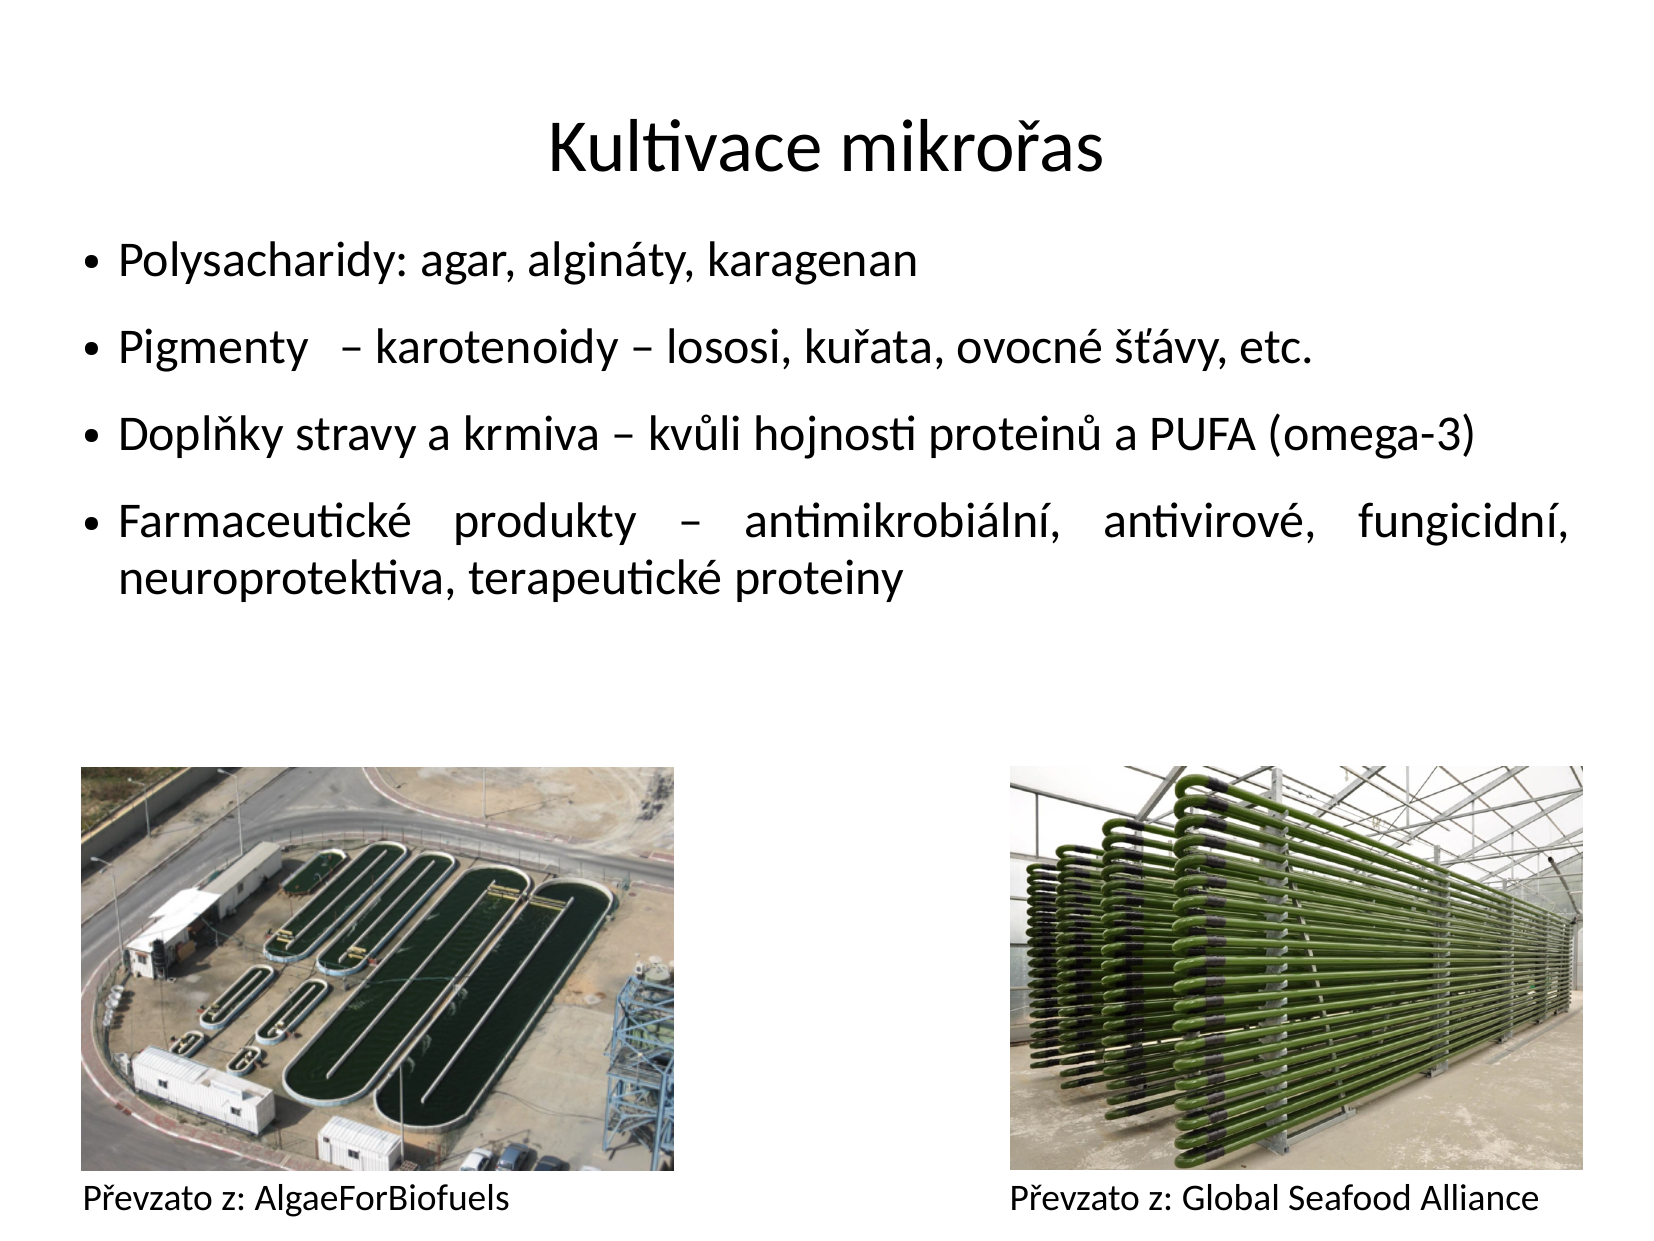

# Kultivace mikrořas
Polysacharidy: agar, algináty, karagenan
Pigmenty 	– karotenoidy – lososi, kuřata, ovocné šťávy, etc.
Doplňky stravy a krmiva – kvůli hojnosti proteinů a PUFA (omega-3)
Farmaceutické produkty – antimikrobiální, antivirové, fungicidní, neuroprotektiva, terapeutické proteiny
Převzato z: AlgaeForBiofuels
Převzato z: Global Seafood Alliance